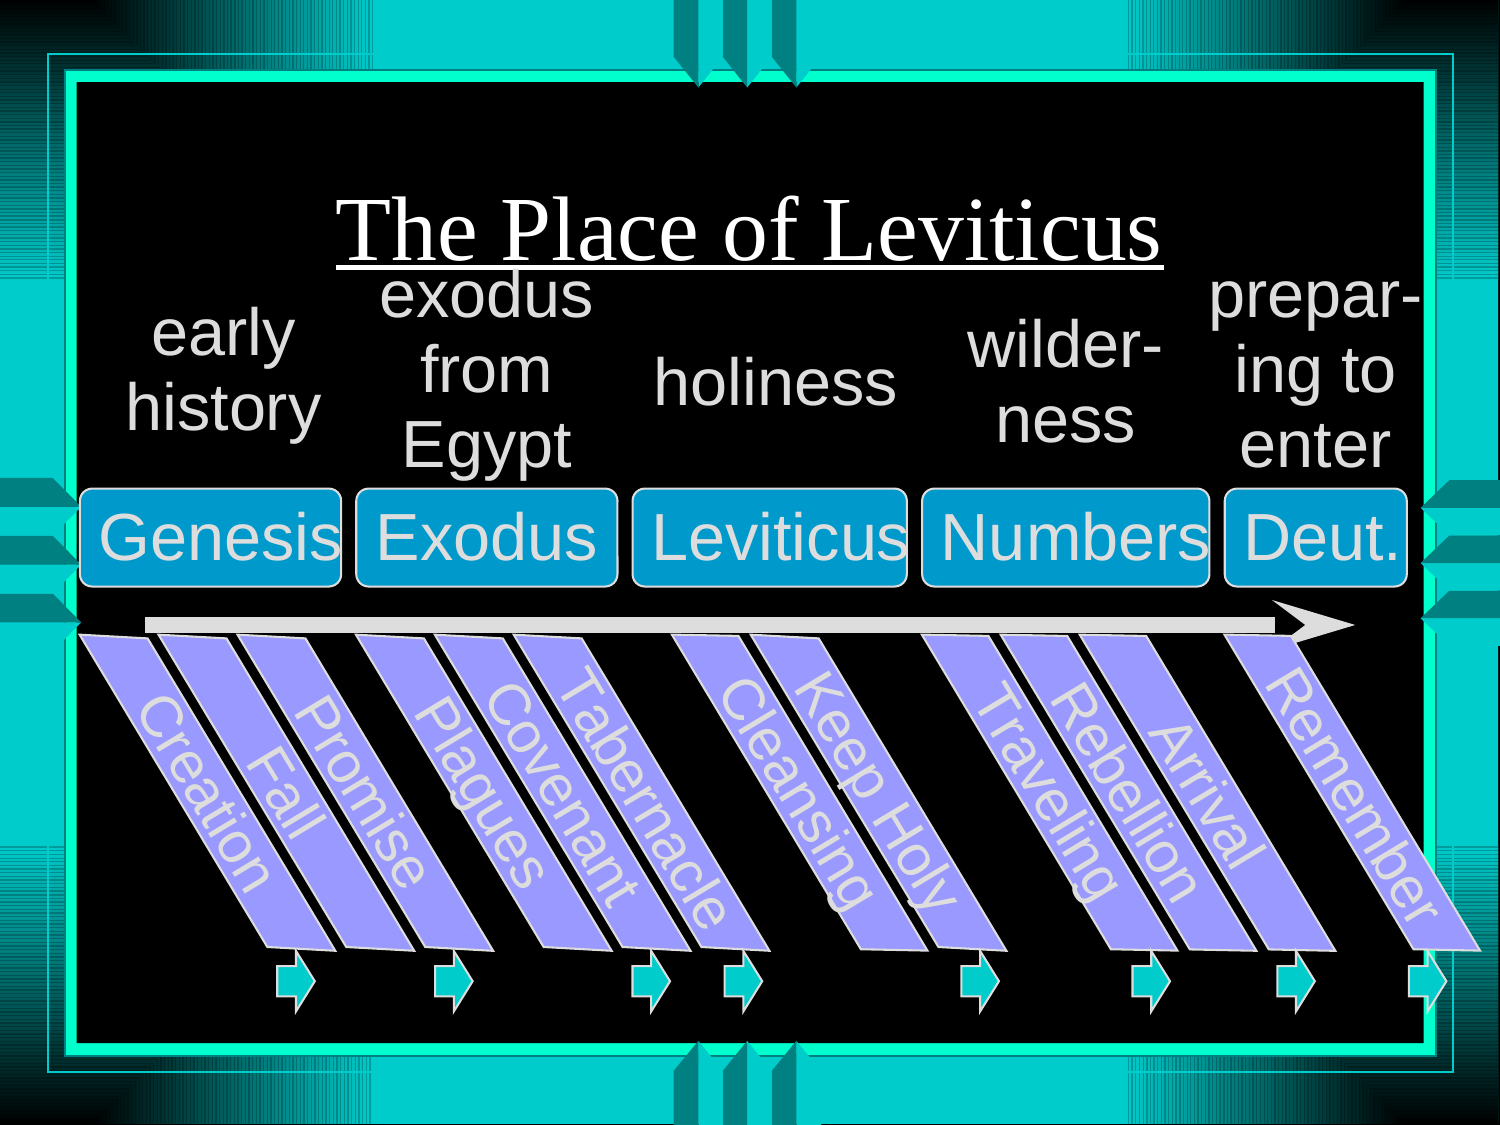

# The Place of Leviticus
exodus from Egypt
prepar-ing to enter
early history
wilder-ness
holiness
Genesis
Exodus
Leviticus
Numbers
Deut.
Cleansing
Traveling
Remember
Creation
Fall
Plagues
Covenant
Tabernacle
Keep Holy
Rebellion
Promise
Arrival